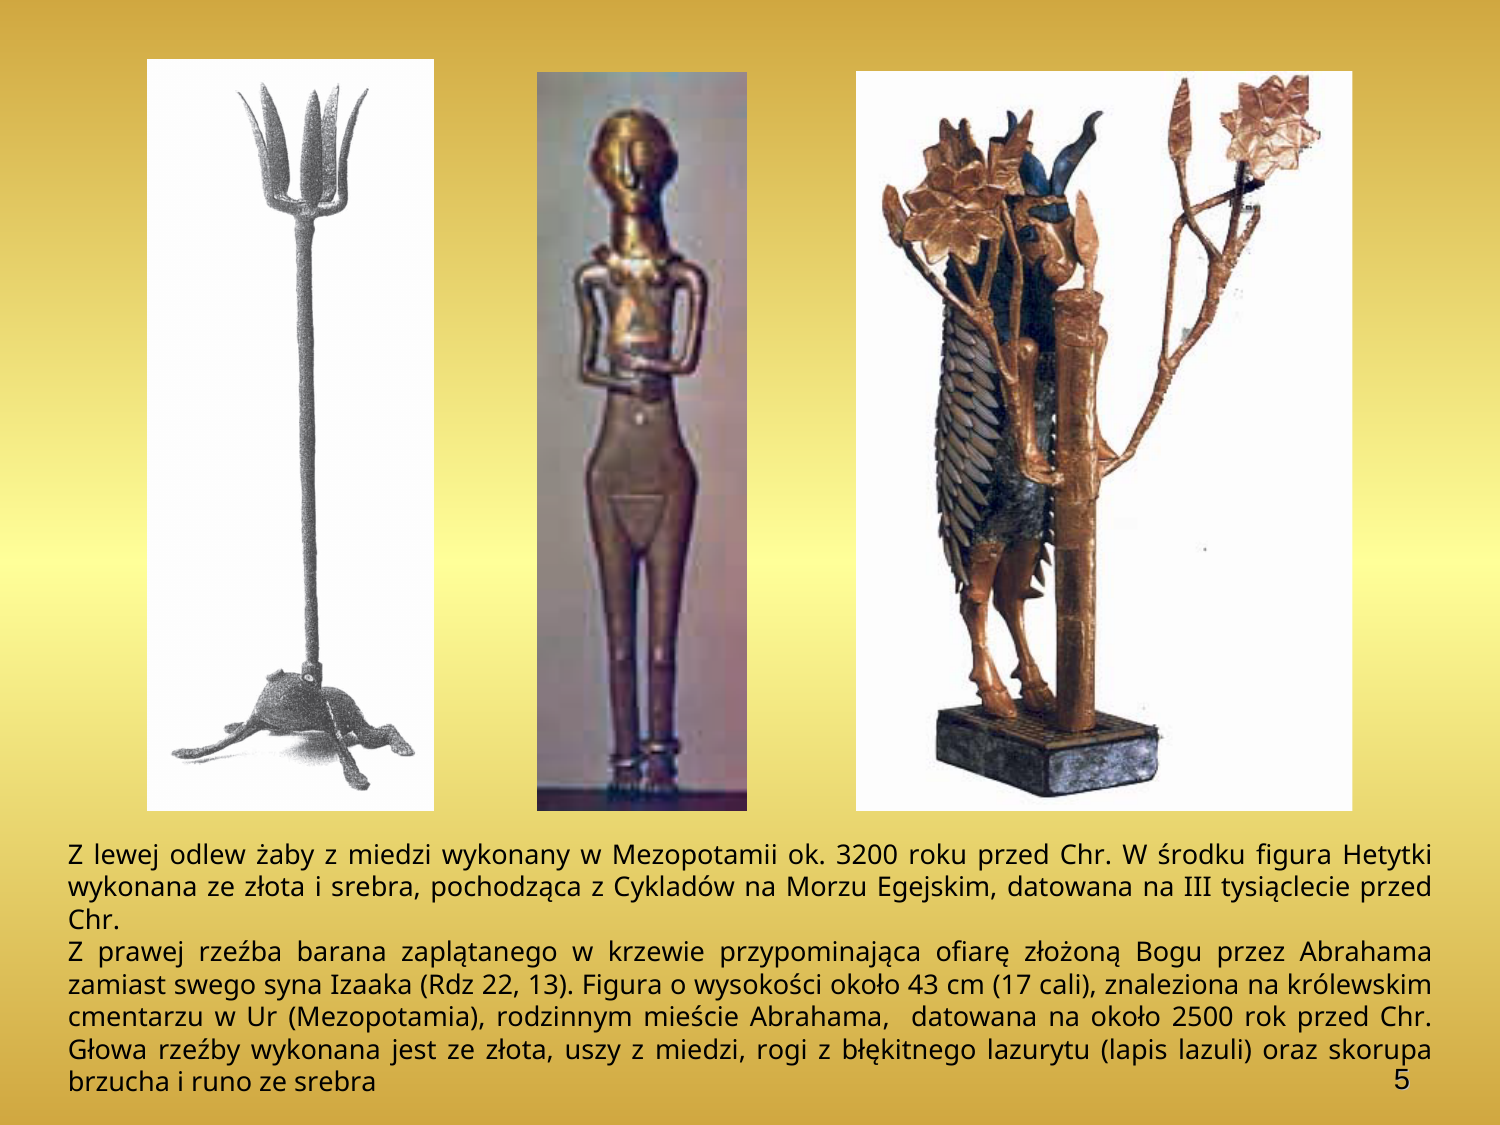

Z lewej odlew żaby z miedzi wykonany w Mezopotamii ok. 3200 roku przed Chr. W środku figura Hetytki wykonana ze złota i srebra, pochodząca z Cykladów na Morzu Egejskim, datowana na III tysiąclecie przed Chr.
Z prawej rzeźba barana zaplątanego w krzewie przypominająca ofiarę złożoną Bogu przez Abrahama zamiast swego syna Izaaka (Rdz 22, 13). Figura o wysokości około 43 cm (17 cali), znaleziona na królewskim cmentarzu w Ur (Mezopotamia), rodzinnym mieście Abrahama, datowana na około 2500 rok przed Chr. Głowa rzeźby wykonana jest ze złota, uszy z miedzi, rogi z błękitnego lazurytu (lapis lazuli) oraz skorupa brzucha i runo ze srebra